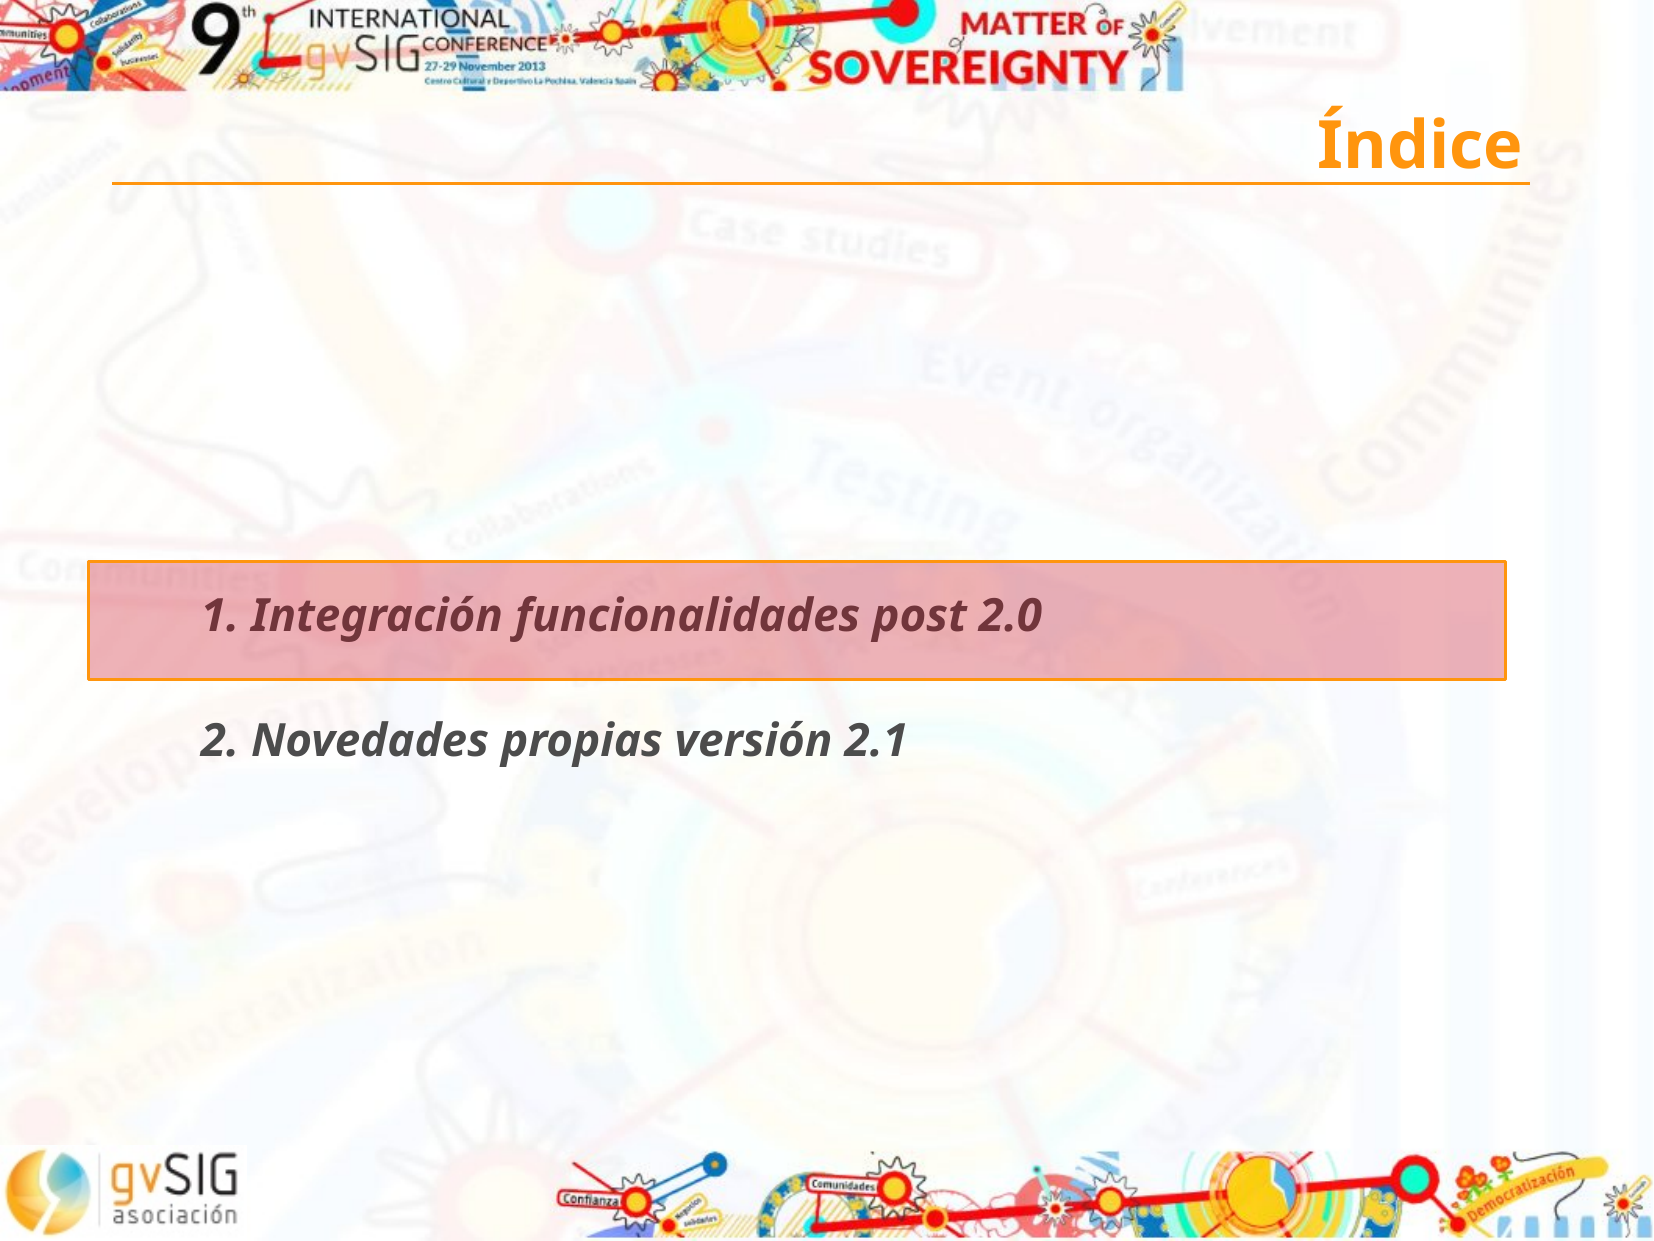

# Índice
1. Integración funcionalidades post 2.0
2. Novedades propias versión 2.1